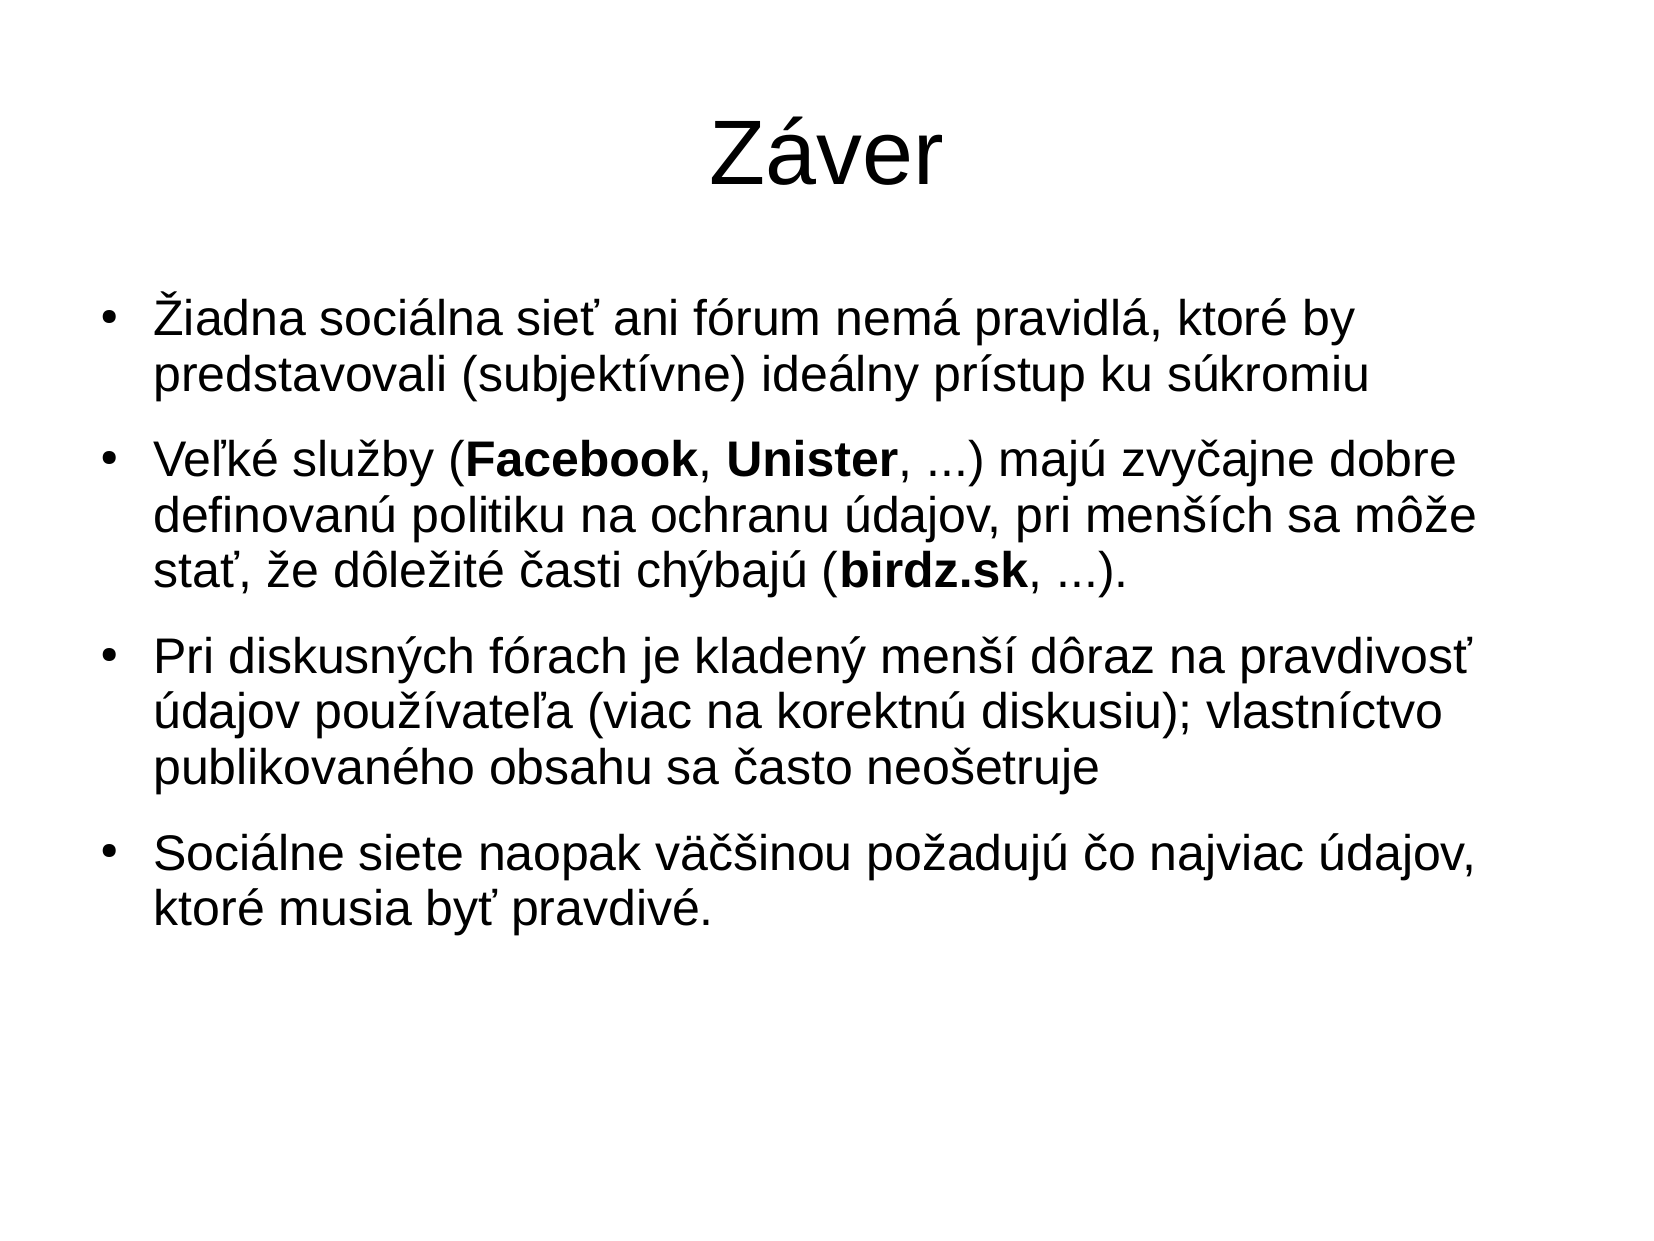

# Záver
Žiadna sociálna sieť ani fórum nemá pravidlá, ktoré by predstavovali (subjektívne) ideálny prístup ku súkromiu
Veľké služby (Facebook, Unister, ...) majú zvyčajne dobre definovanú politiku na ochranu údajov, pri menších sa môže stať, že dôležité časti chýbajú (birdz.sk, ...).
Pri diskusných fórach je kladený menší dôraz na pravdivosť údajov používateľa (viac na korektnú diskusiu); vlastníctvo publikovaného obsahu sa často neošetruje
Sociálne siete naopak väčšinou požadujú čo najviac údajov, ktoré musia byť pravdivé.